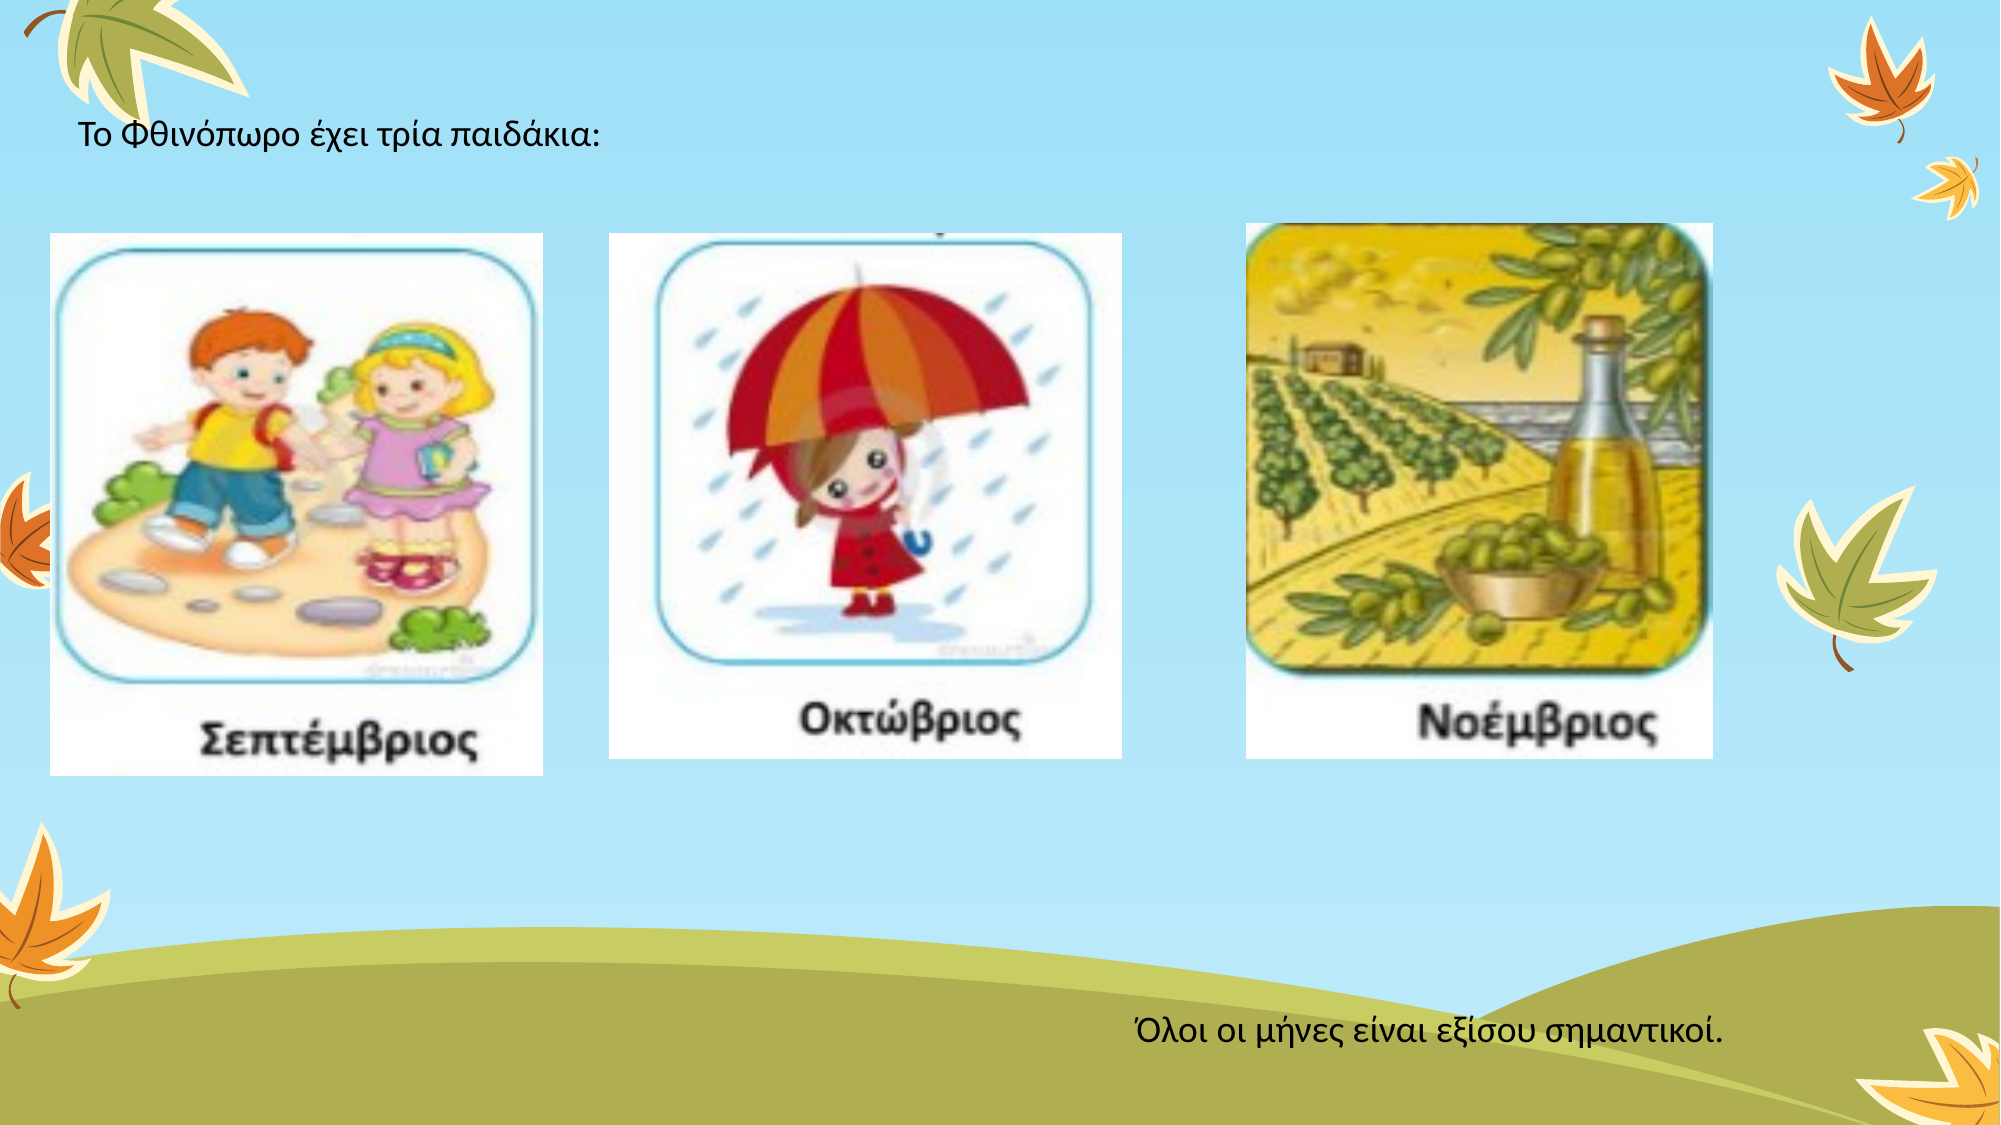

Το Φθινόπωρο έχει τρία παιδάκια:
Όλοι οι μήνες είναι εξίσου σημαντικοί.